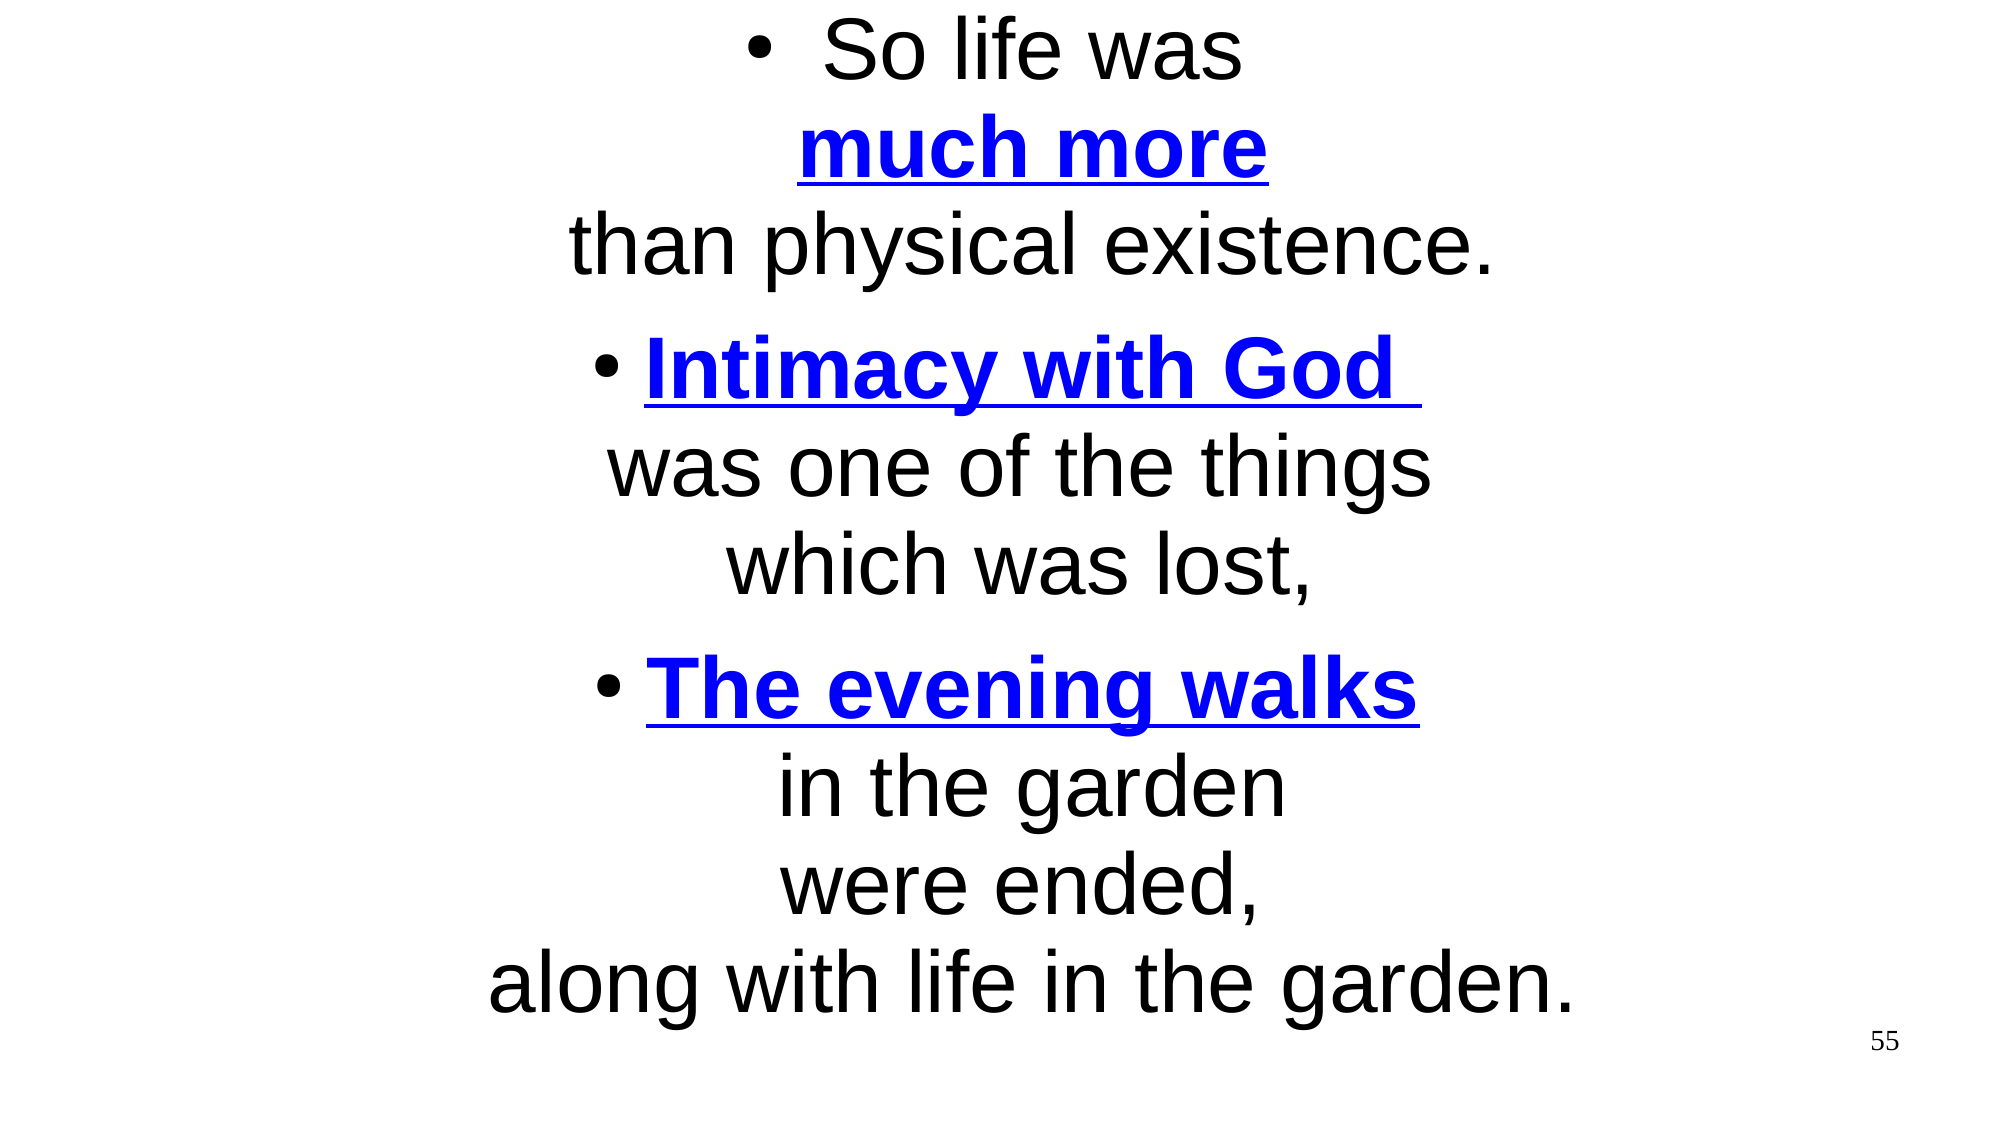

# So life was much more than physical existence.
Intimacy with God
was one of the things
which was lost,
The evening walks
 in the garden
were ended,
along with life in the garden.
55